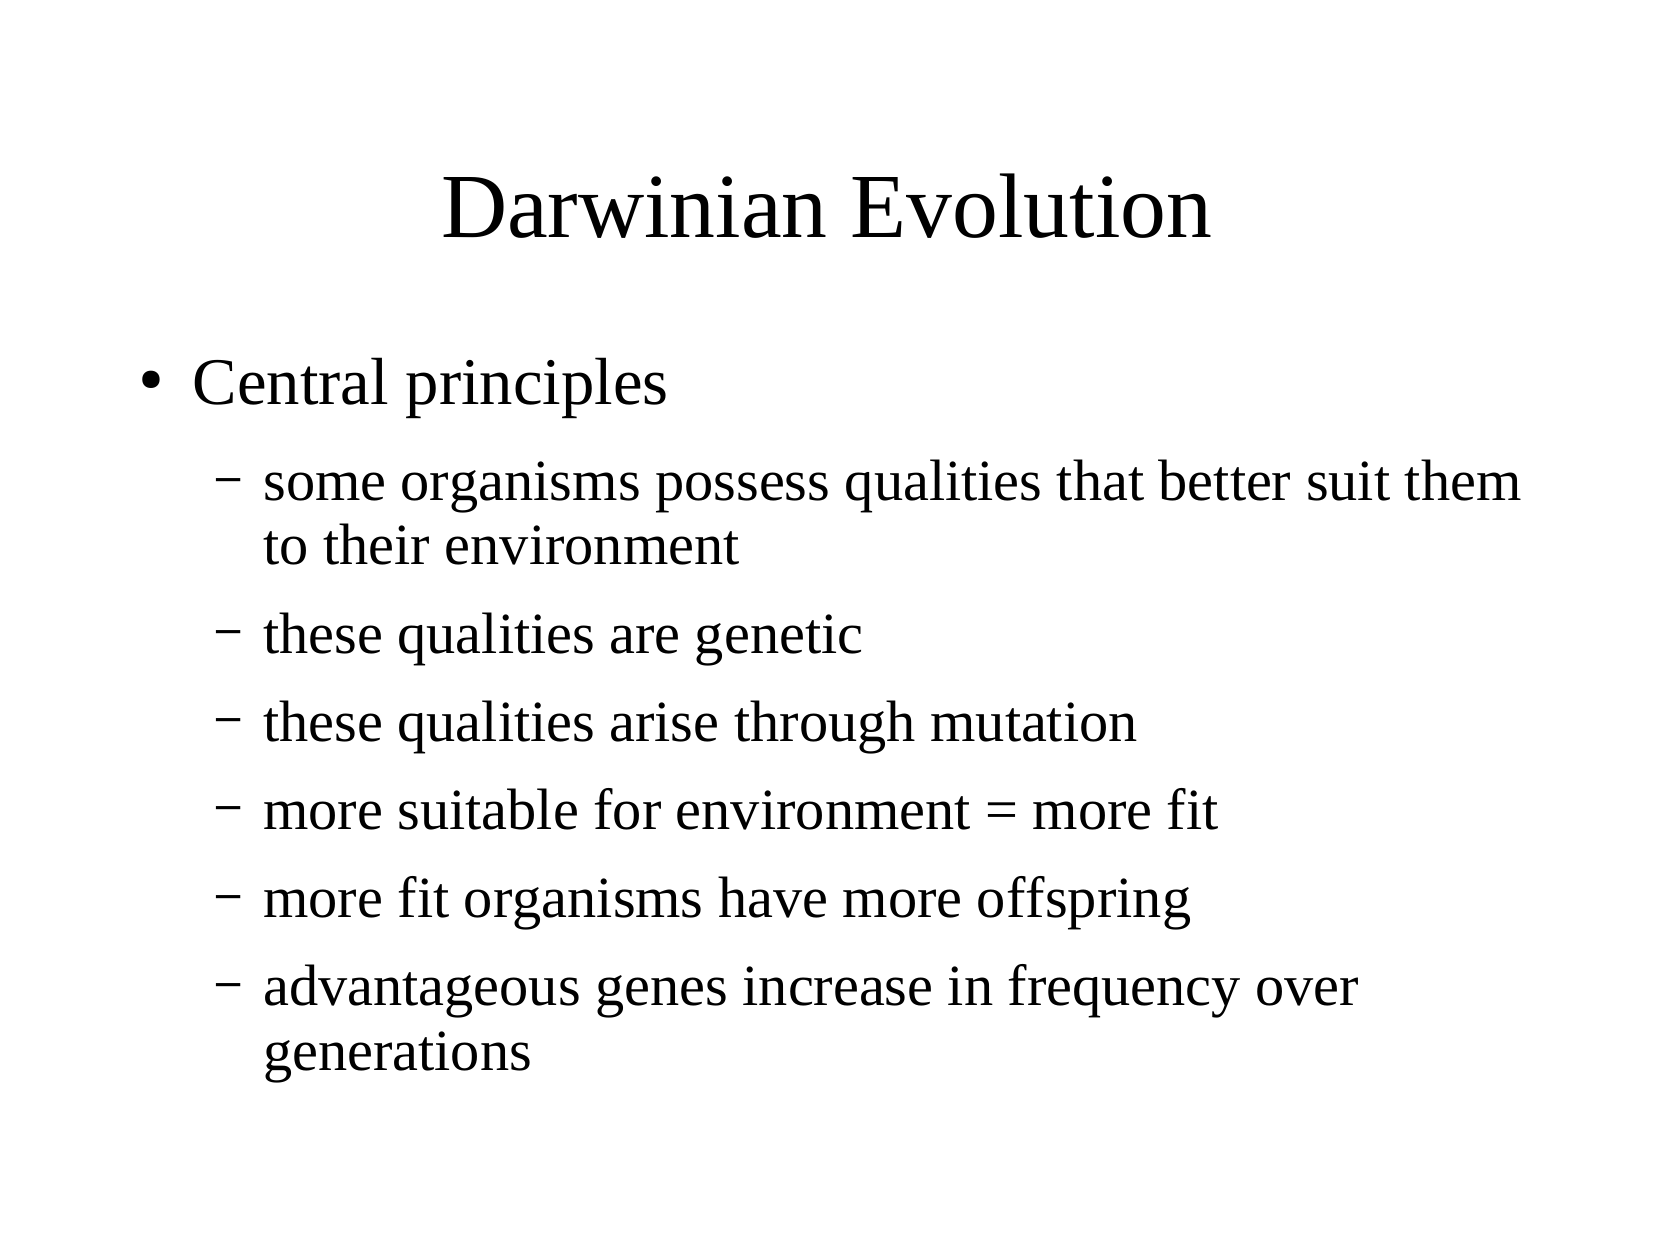

# Darwinian Evolution
Central principles
some organisms possess qualities that better suit them to their environment
these qualities are genetic
these qualities arise through mutation
more suitable for environment = more fit
more fit organisms have more offspring
advantageous genes increase in frequency over generations